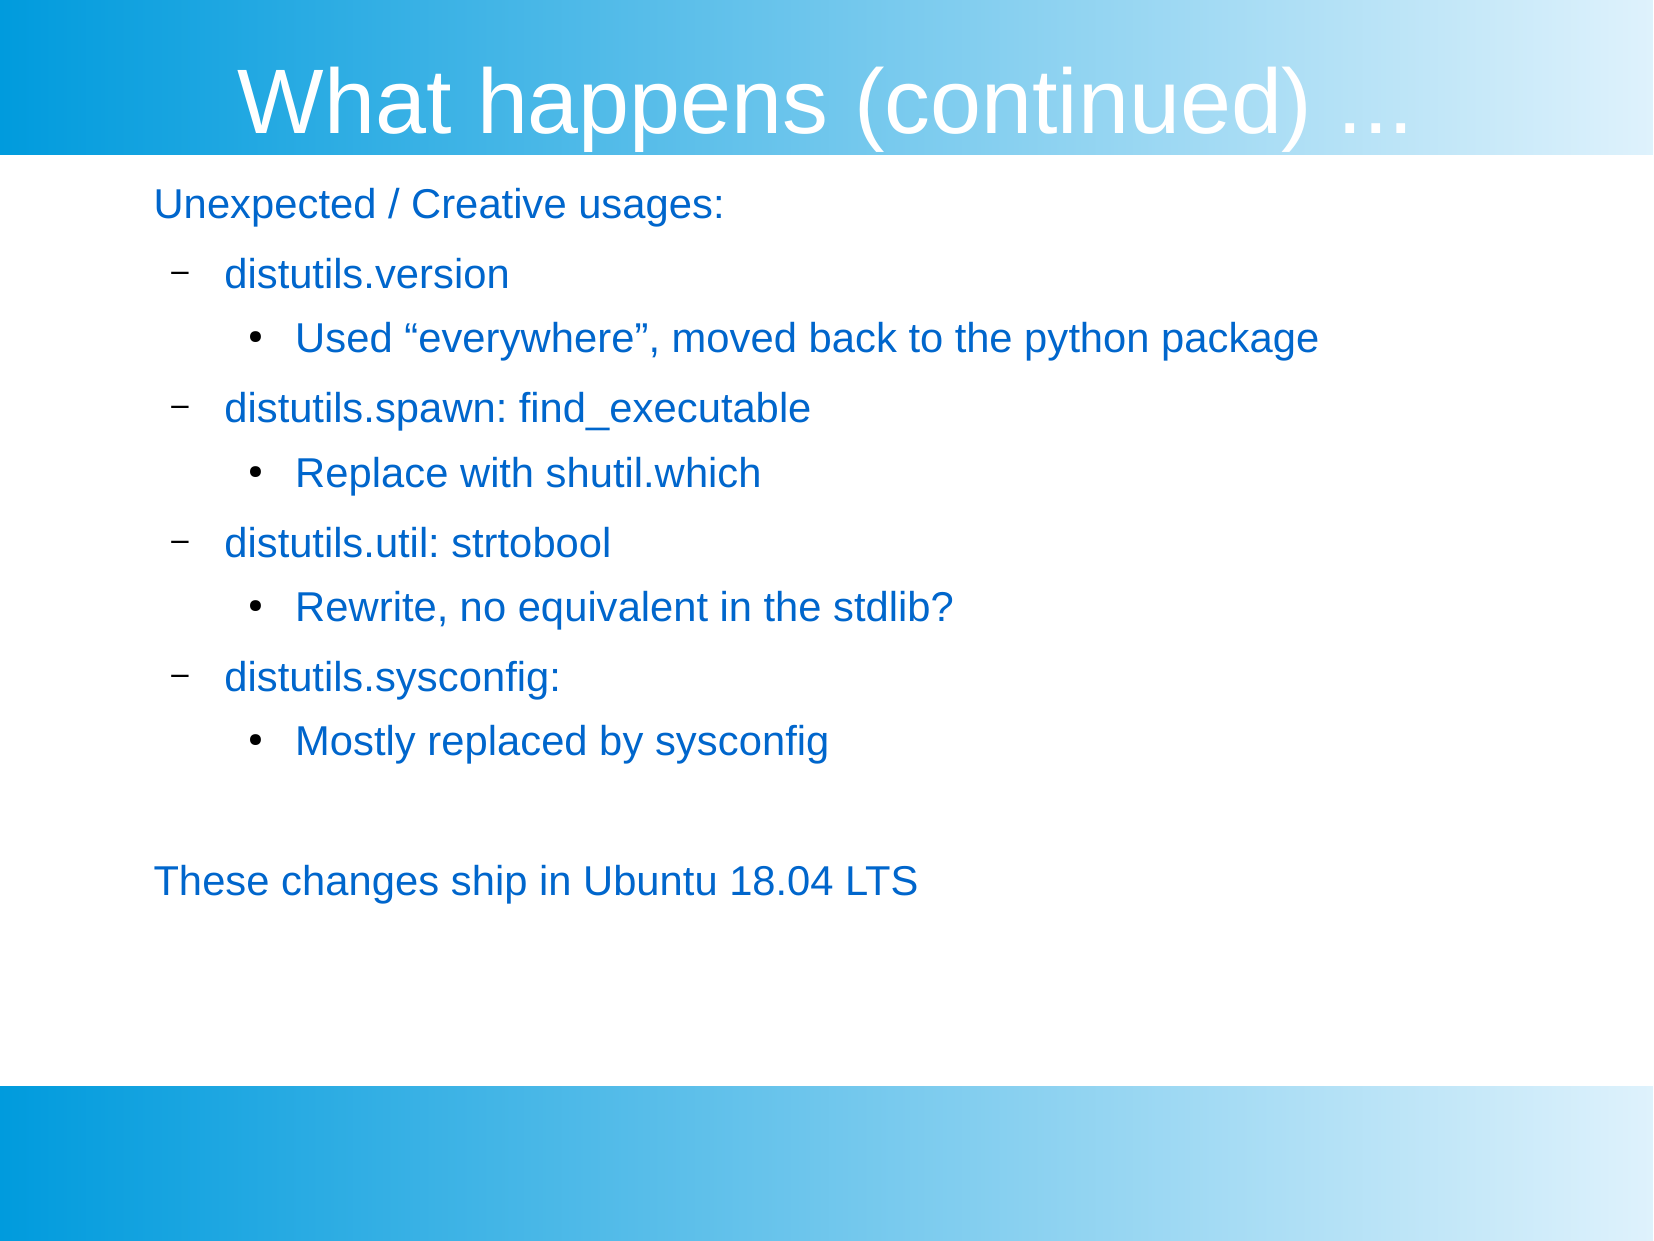

# What happens (continued) ...
Unexpected / Creative usages:
distutils.version
Used “everywhere”, moved back to the python package
distutils.spawn: find_executable
Replace with shutil.which
distutils.util: strtobool
Rewrite, no equivalent in the stdlib?
distutils.sysconfig:
Mostly replaced by sysconfig
These changes ship in Ubuntu 18.04 LTS